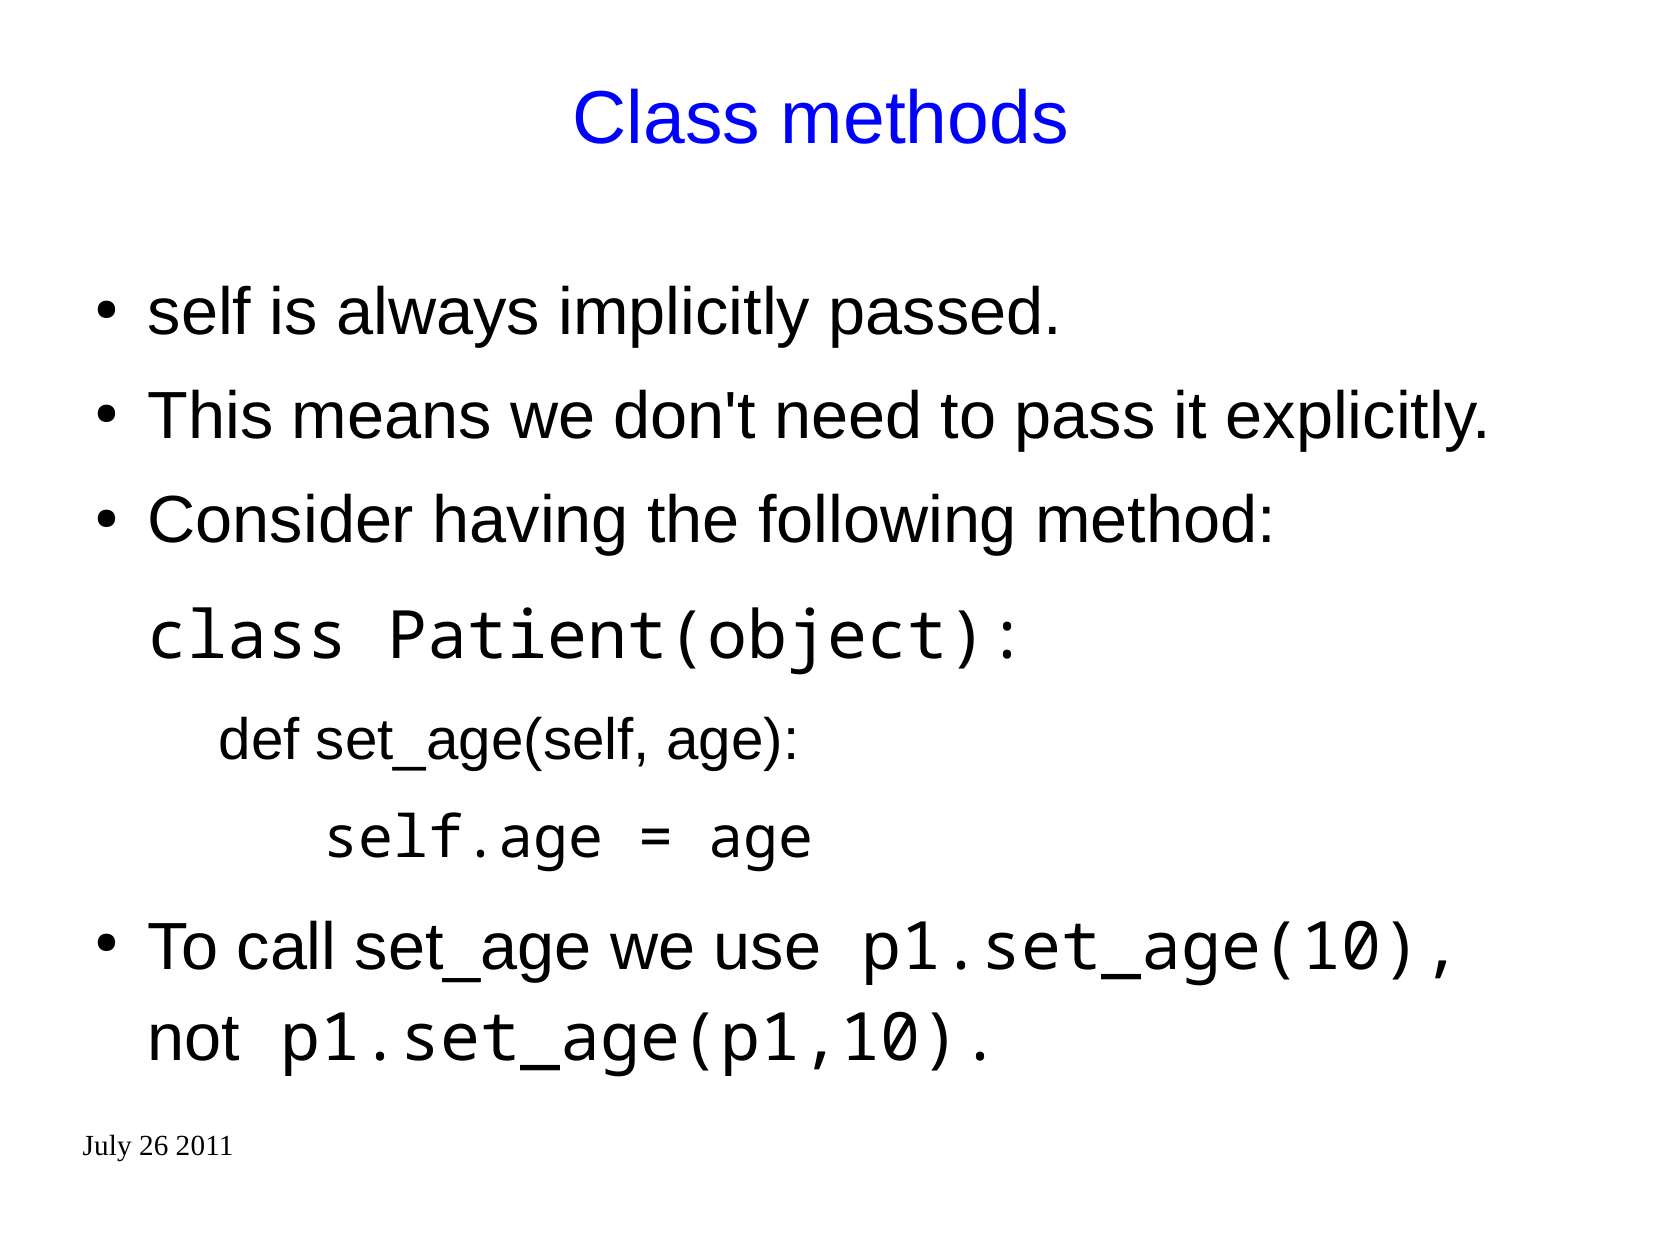

# Class methods
self is always implicitly passed.
This means we don't need to pass it explicitly.
Consider having the following method:
class Patient(object):
def set_age(self, age):
 self.age = age
To call set_age we use p1.set_age(10), not p1.set_age(p1,10).
July 26 2011